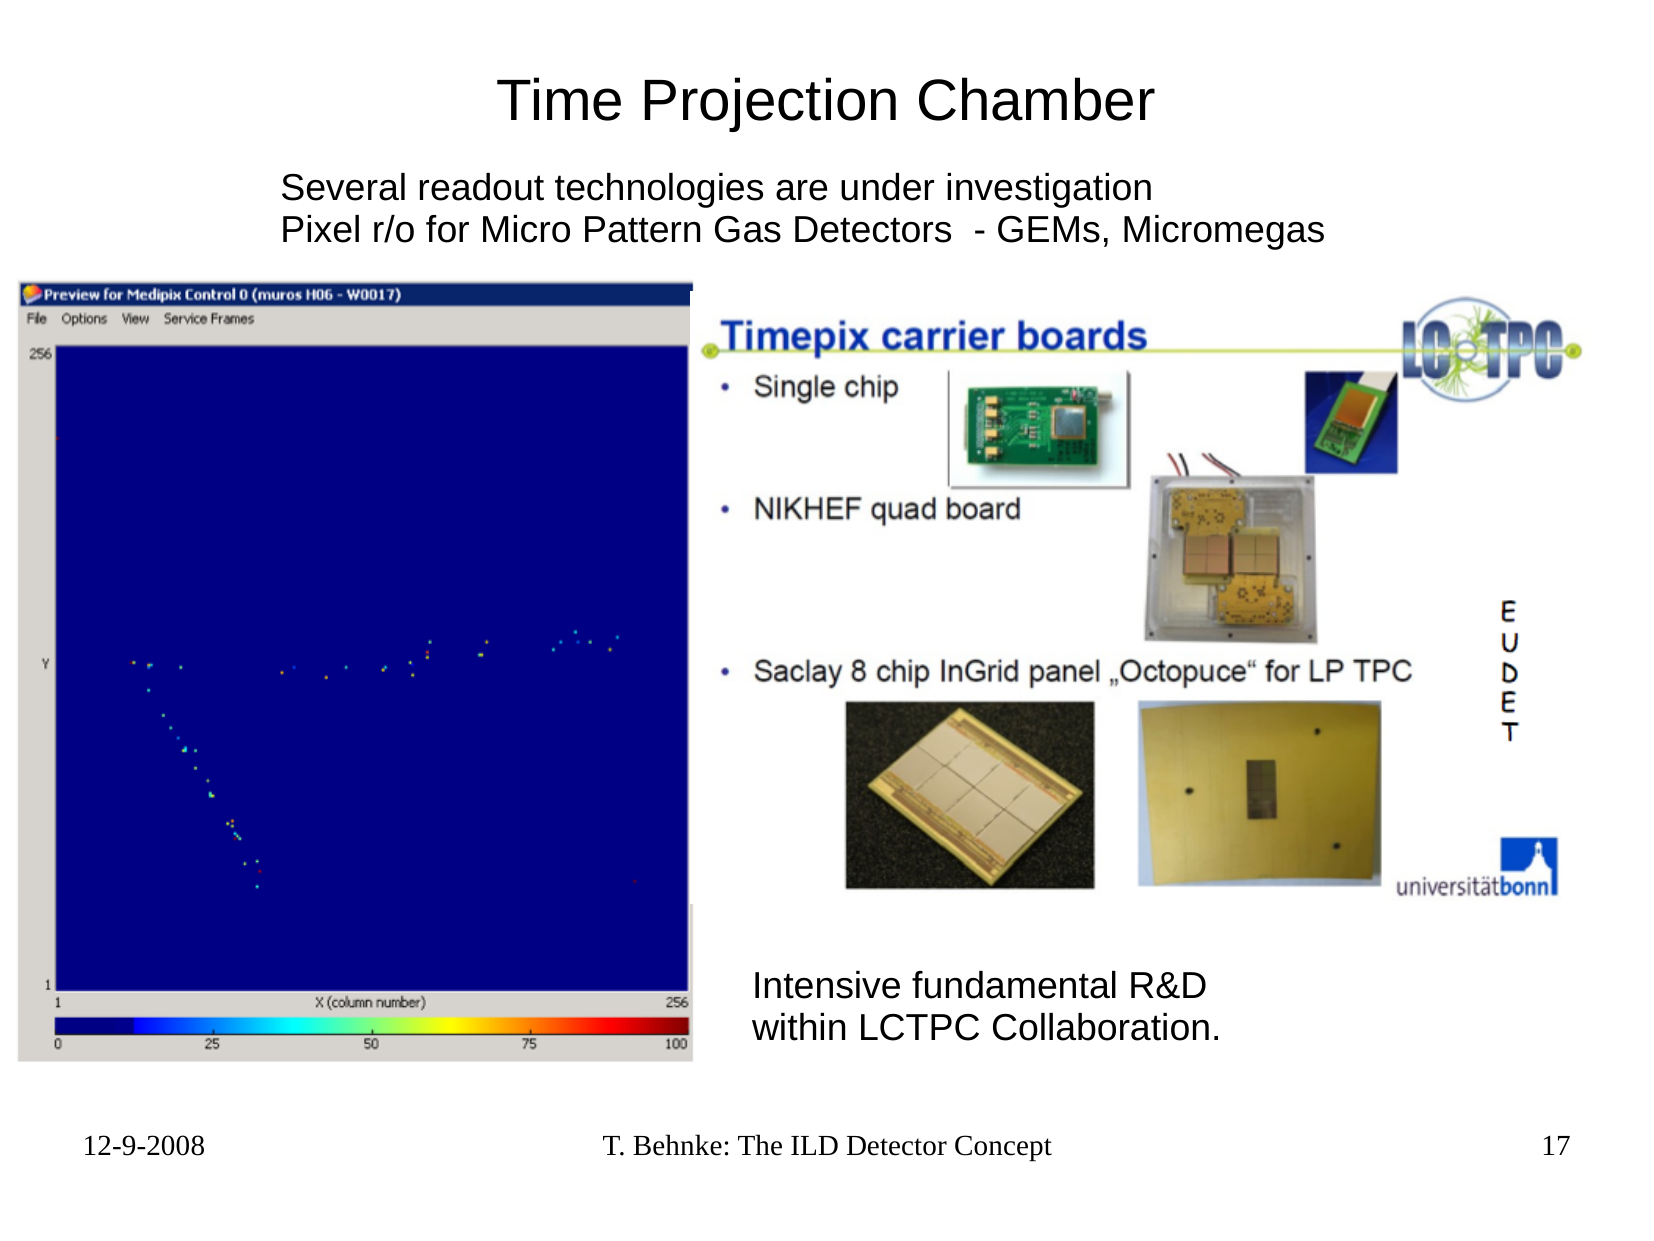

# Time Projection Chamber
Several readout technologies are under investigation
Pixel r/o for Micro Pattern Gas Detectors - GEMs, Micromegas
Intensive fundamental R&D
within LCTPC Collaboration.
12-9-2008
T. Behnke: The ILD Detector Concept
17